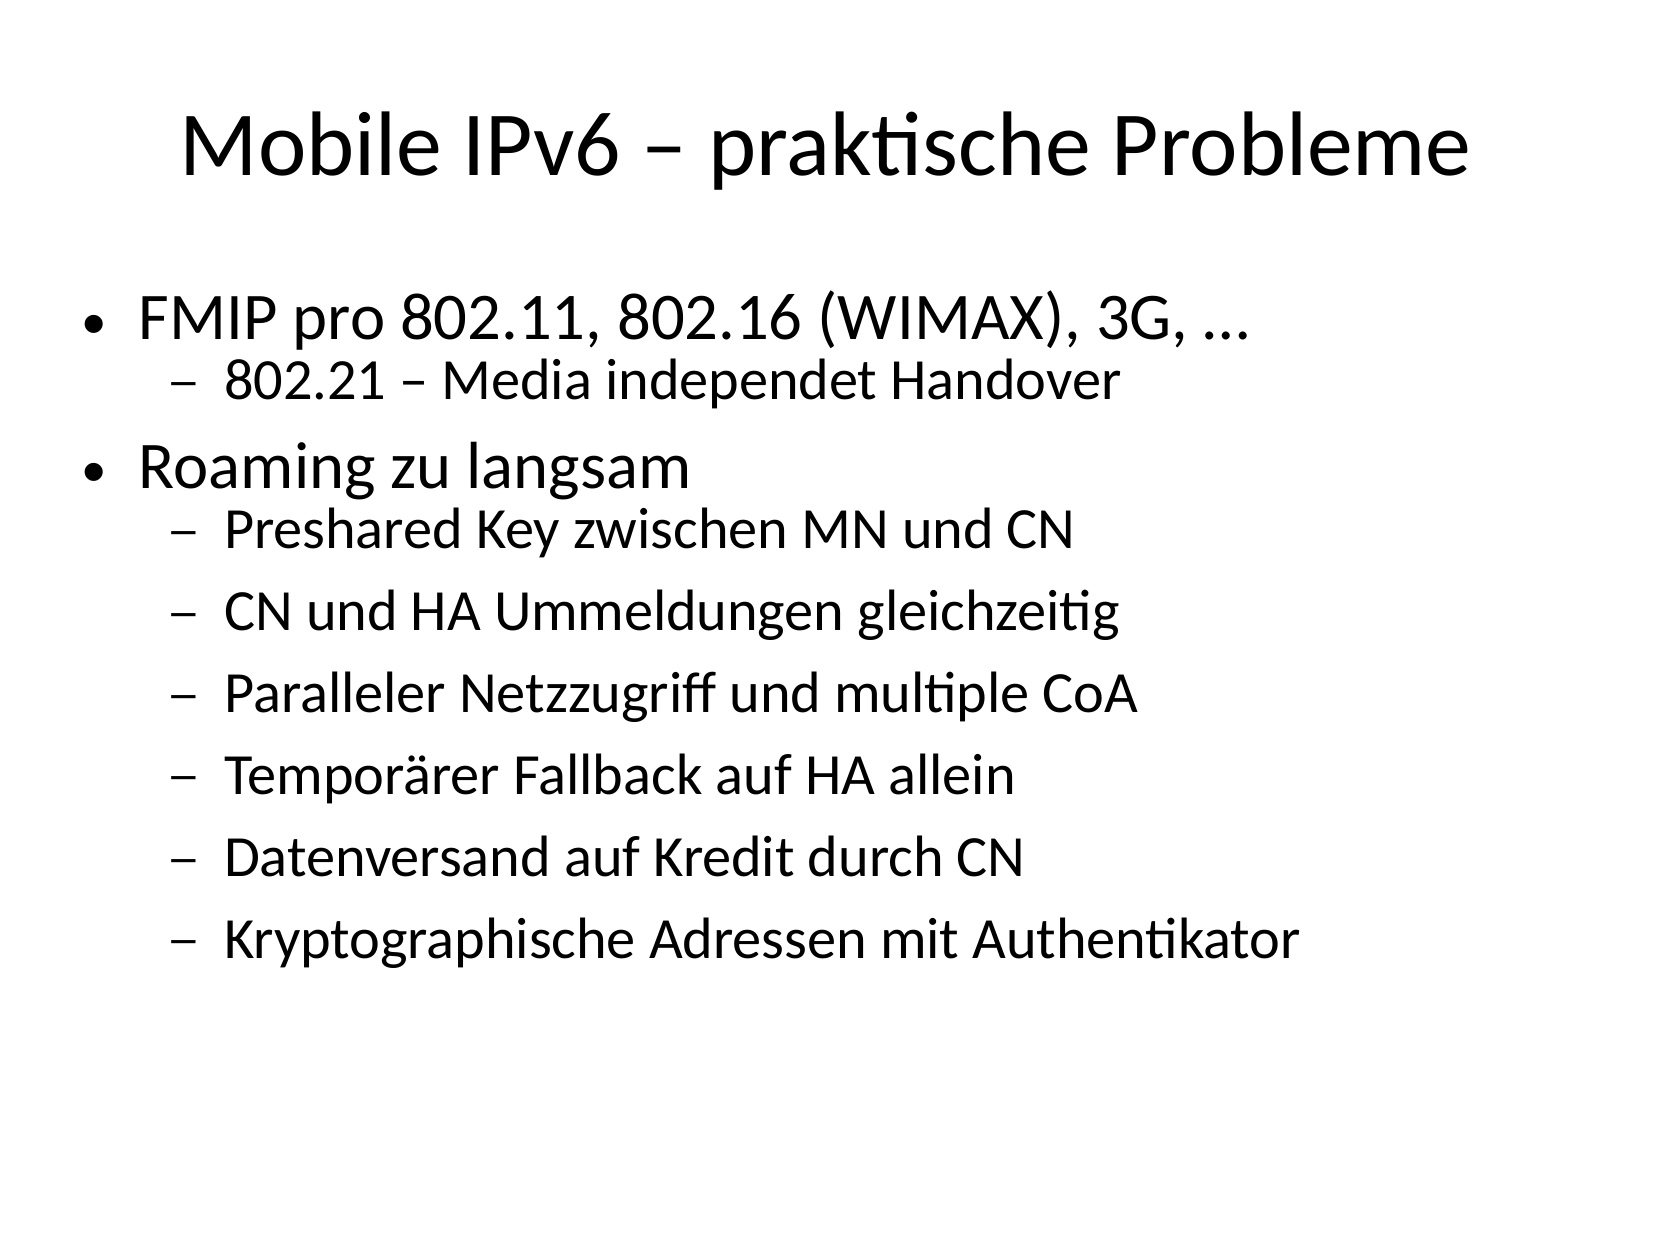

# Mobile IPv6 – praktische Probleme
FMIP pro 802.11, 802.16 (WIMAX), 3G, …
802.21 – Media independet Handover
Roaming zu langsam
Preshared Key zwischen MN und CN
CN und HA Ummeldungen gleichzeitig
Paralleler Netzzugriff und multiple CoA
Temporärer Fallback auf HA allein
Datenversand auf Kredit durch CN
Kryptographische Adressen mit Authentikator